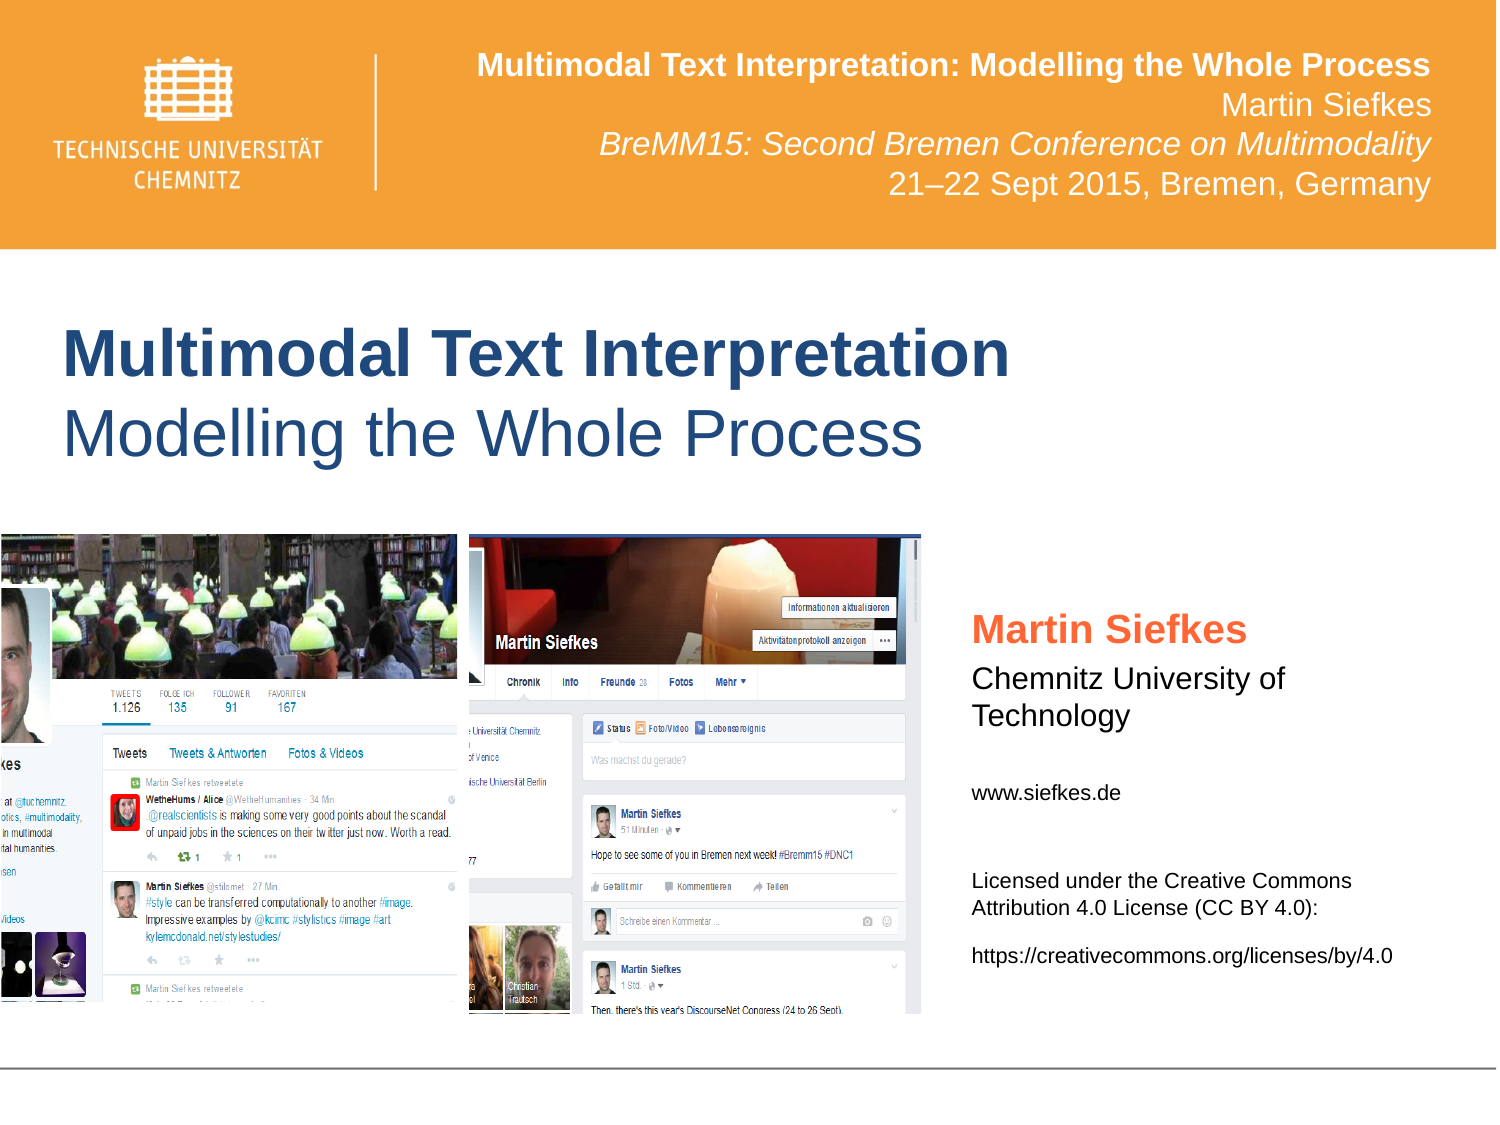

#
Multimodal Text Interpretation
Modelling the Whole Process
Martin Siefkes
Chemnitz University of Technology
www.siefkes.de
Licensed under the Creative Commons Attribution 4.0 License (CC BY 4.0):
https://creativecommons.org/licenses/by/4.0